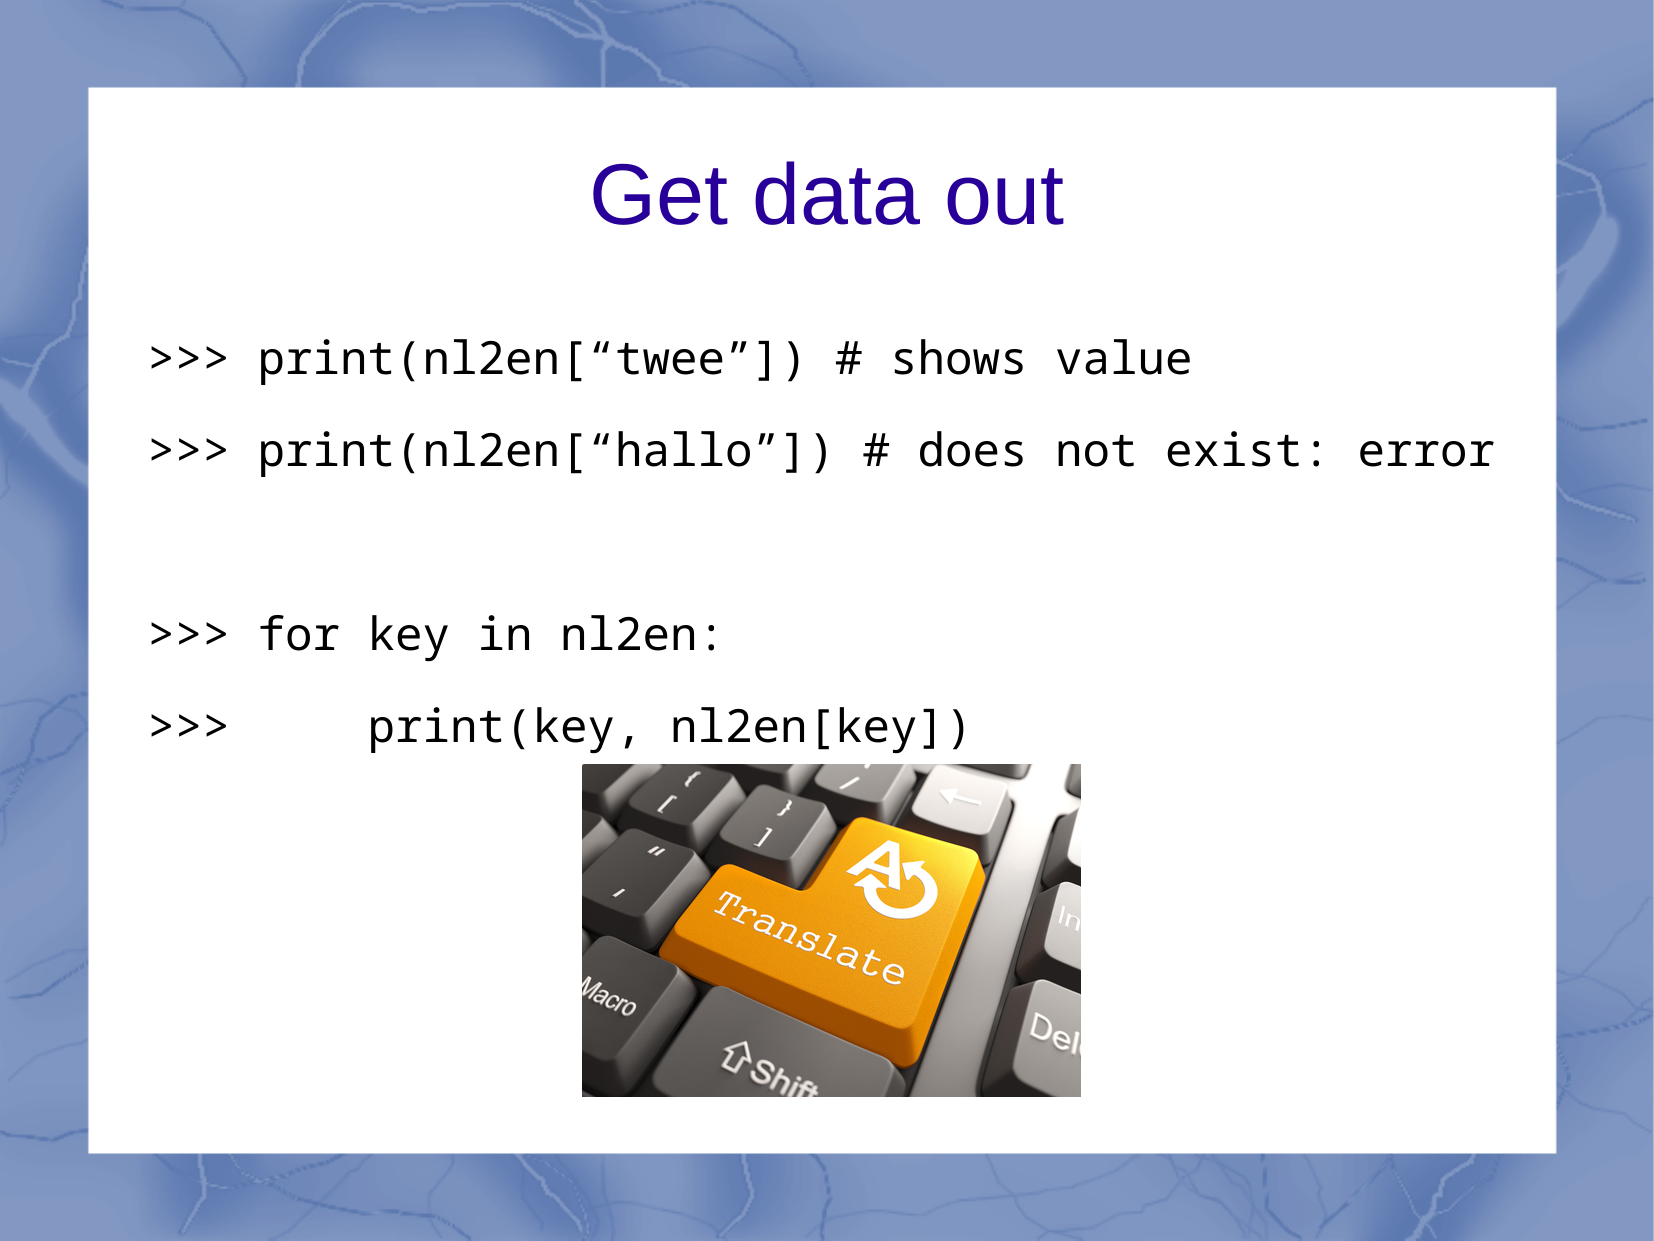

# Get data out
>>> print(nl2en[“twee”]) # shows value
>>> print(nl2en[“hallo”]) # does not exist: error
>>> for key in nl2en:
>>> print(key, nl2en[key])